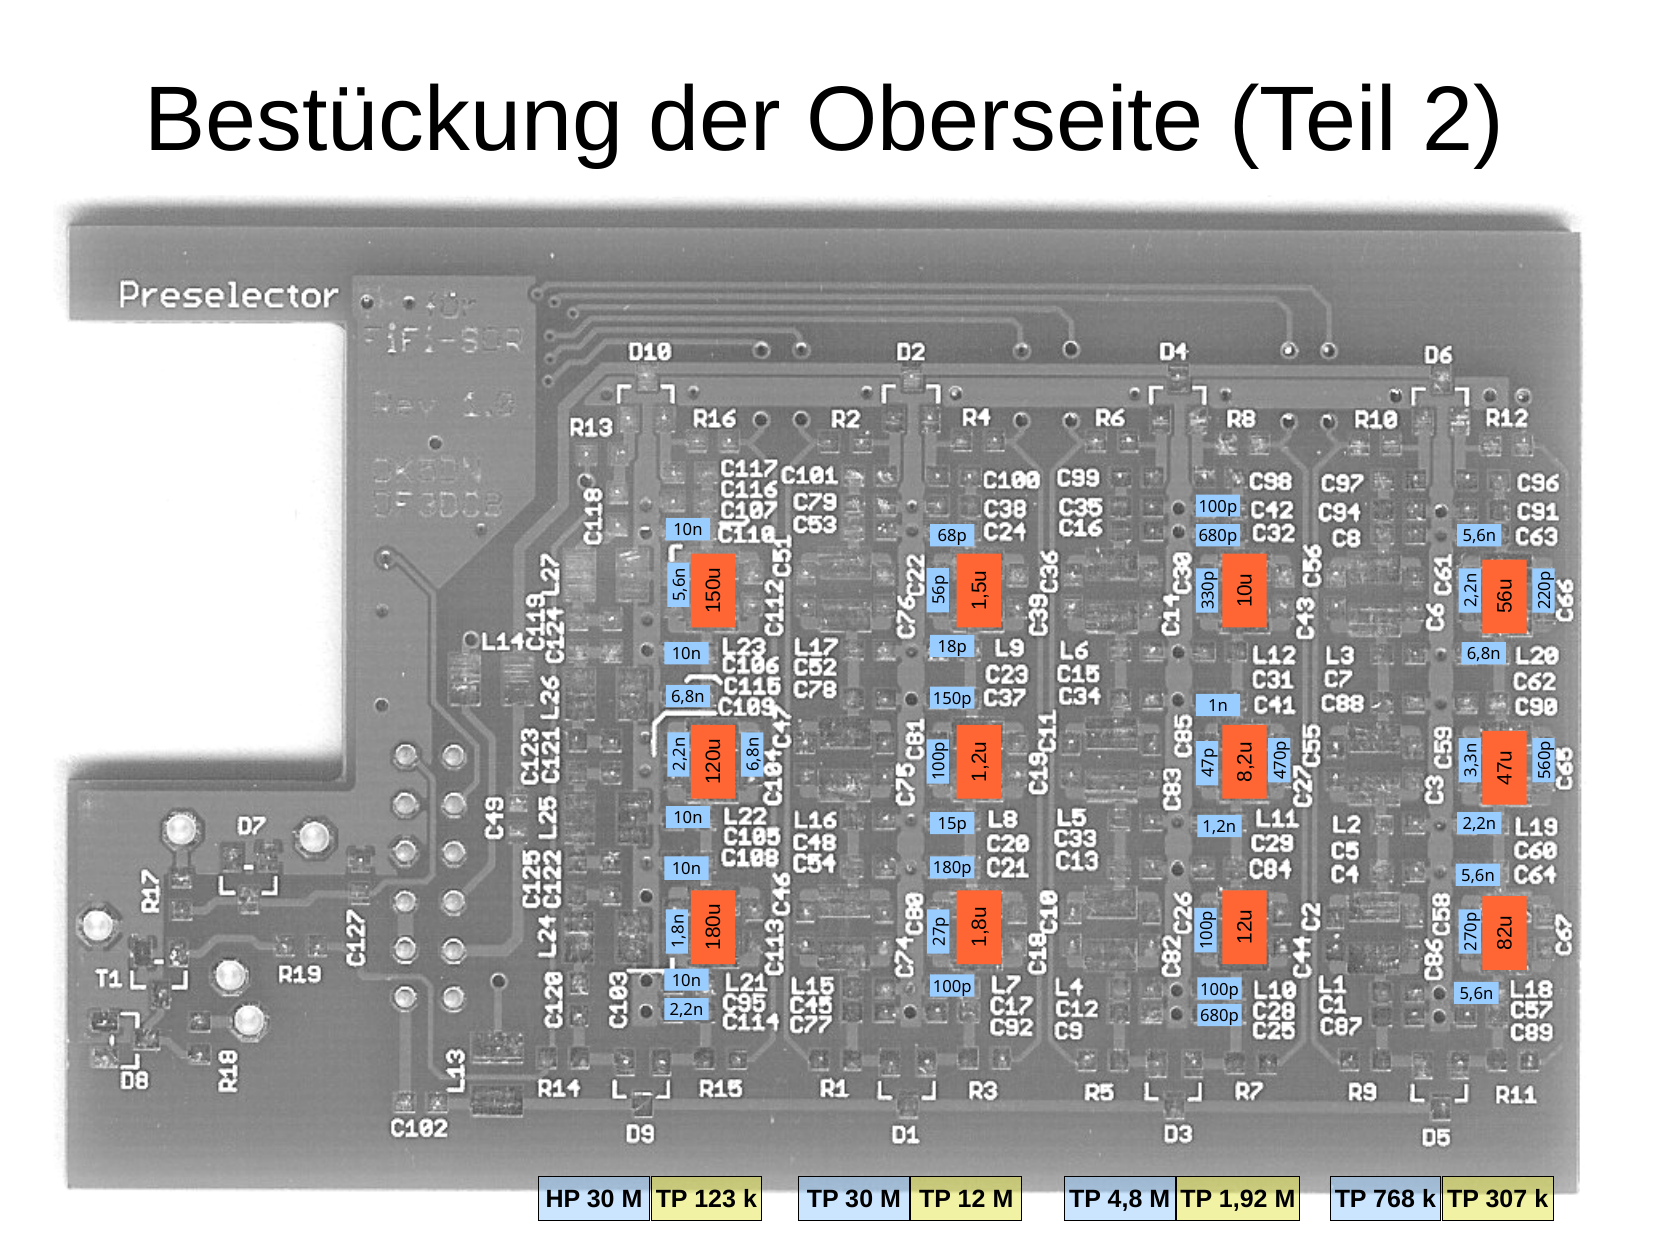

# Bestückung der Oberseite (Teil 2)
100p
10n
68p
680p
5,6n
150u
1,5u
10u
5,6n
56u
56p
330p
2,2n
220p
18p
10n
6,8n
6,8n
150p
1n
120u
1,2u
8,2u
2,2n
6,8n
47u
470p
3,3n
560p
100p
47p
10n
15p
2,2n
1,2n
10n
180p
5,6n
180u
1,8u
12u
82u
100p
1,8n
27p
270p
10n
100p
100p
5,6n
2,2n
680p
HP 30 M
TP 30 M
TP 4,8 M
TP 768 k
TP 123 k
TP 12 M
TP 1,92 M
TP 307 k